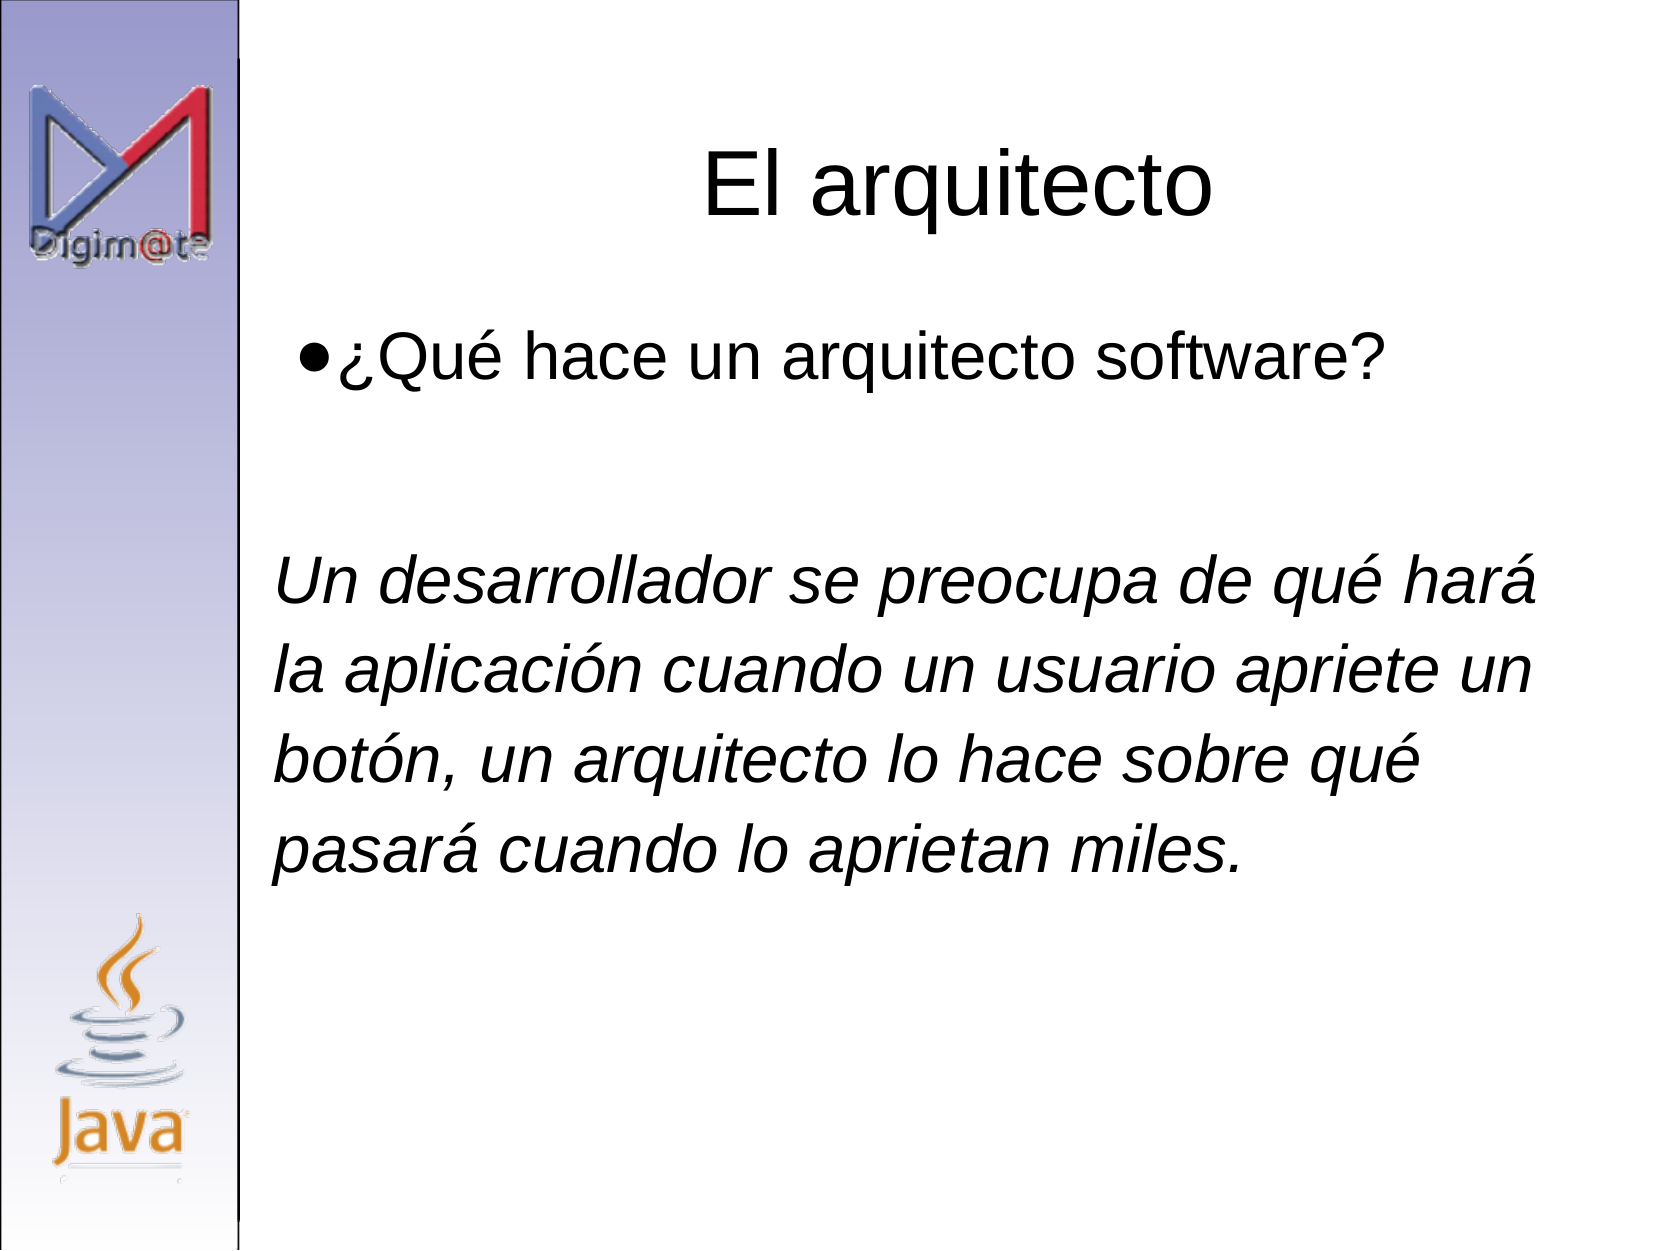

# El arquitecto
¿Qué hace un arquitecto software?
Un desarrollador se preocupa de qué hará la aplicación cuando un usuario apriete un botón, un arquitecto lo hace sobre qué pasará cuando lo aprietan miles.